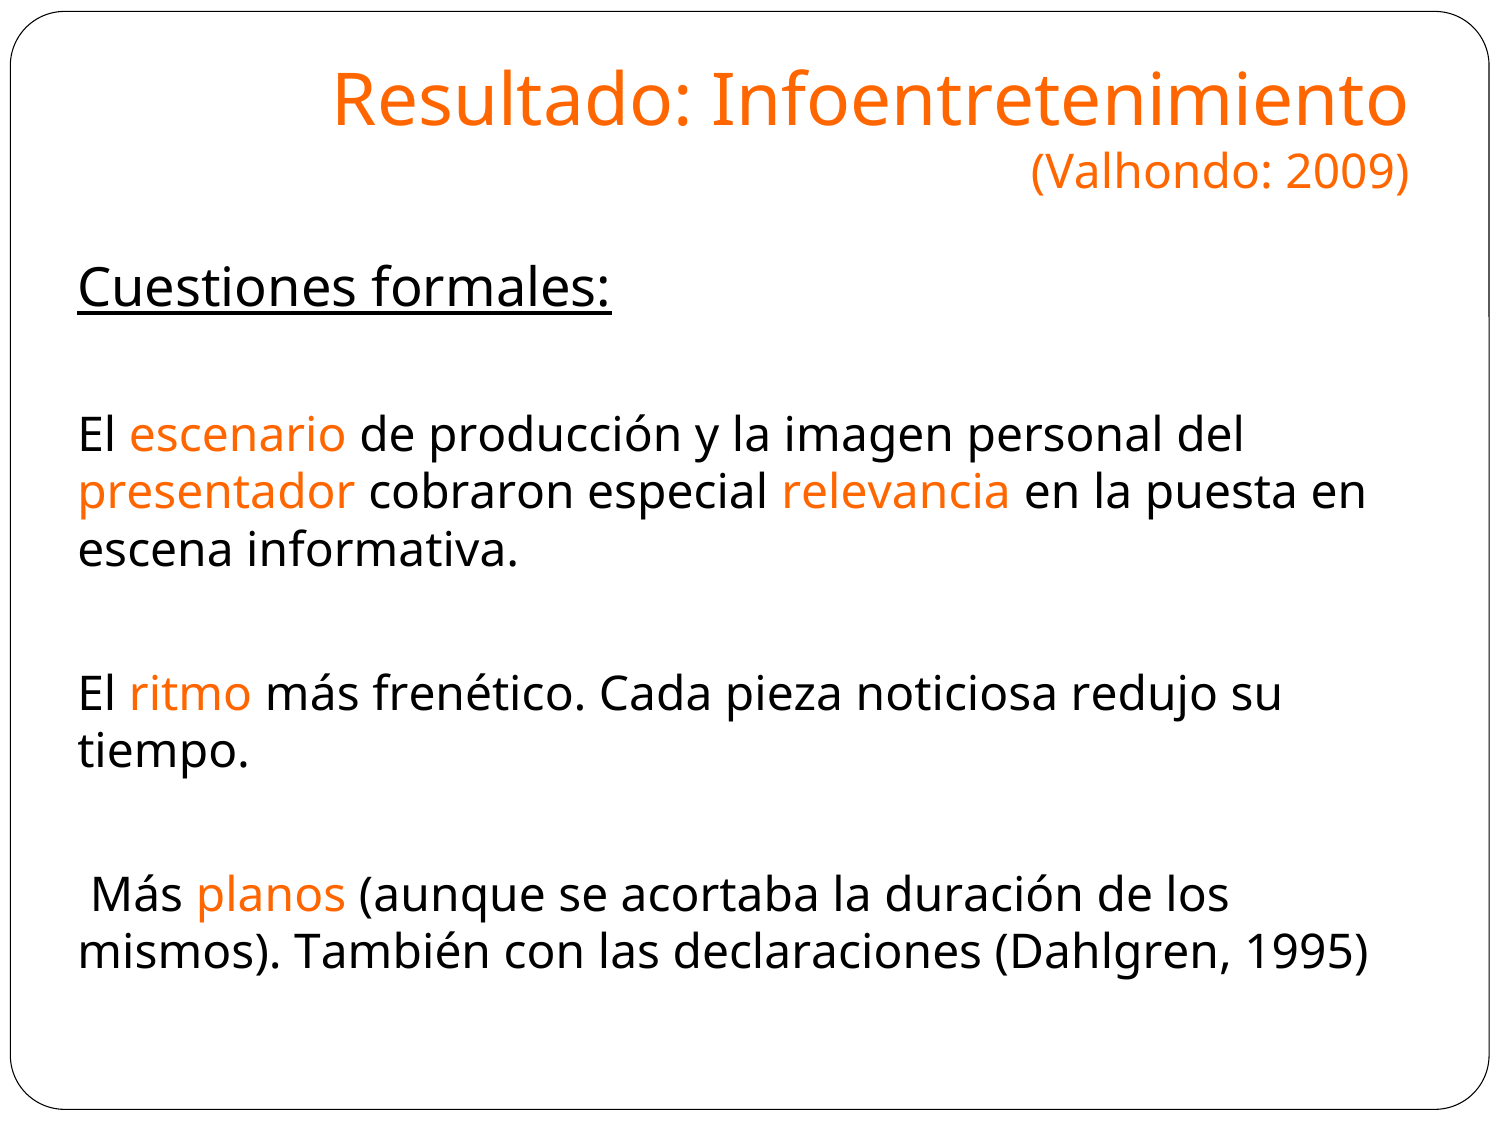

#
Resultado: Infoentretenimiento (Valhondo: 2009)
Cuestiones formales:
El escenario de producción y la imagen personal del presentador cobraron especial relevancia en la puesta en escena informativa.
El ritmo más frenético. Cada pieza noticiosa redujo su tiempo.
 Más planos (aunque se acortaba la duración de los mismos). También con las declaraciones (Dahlgren, 1995)